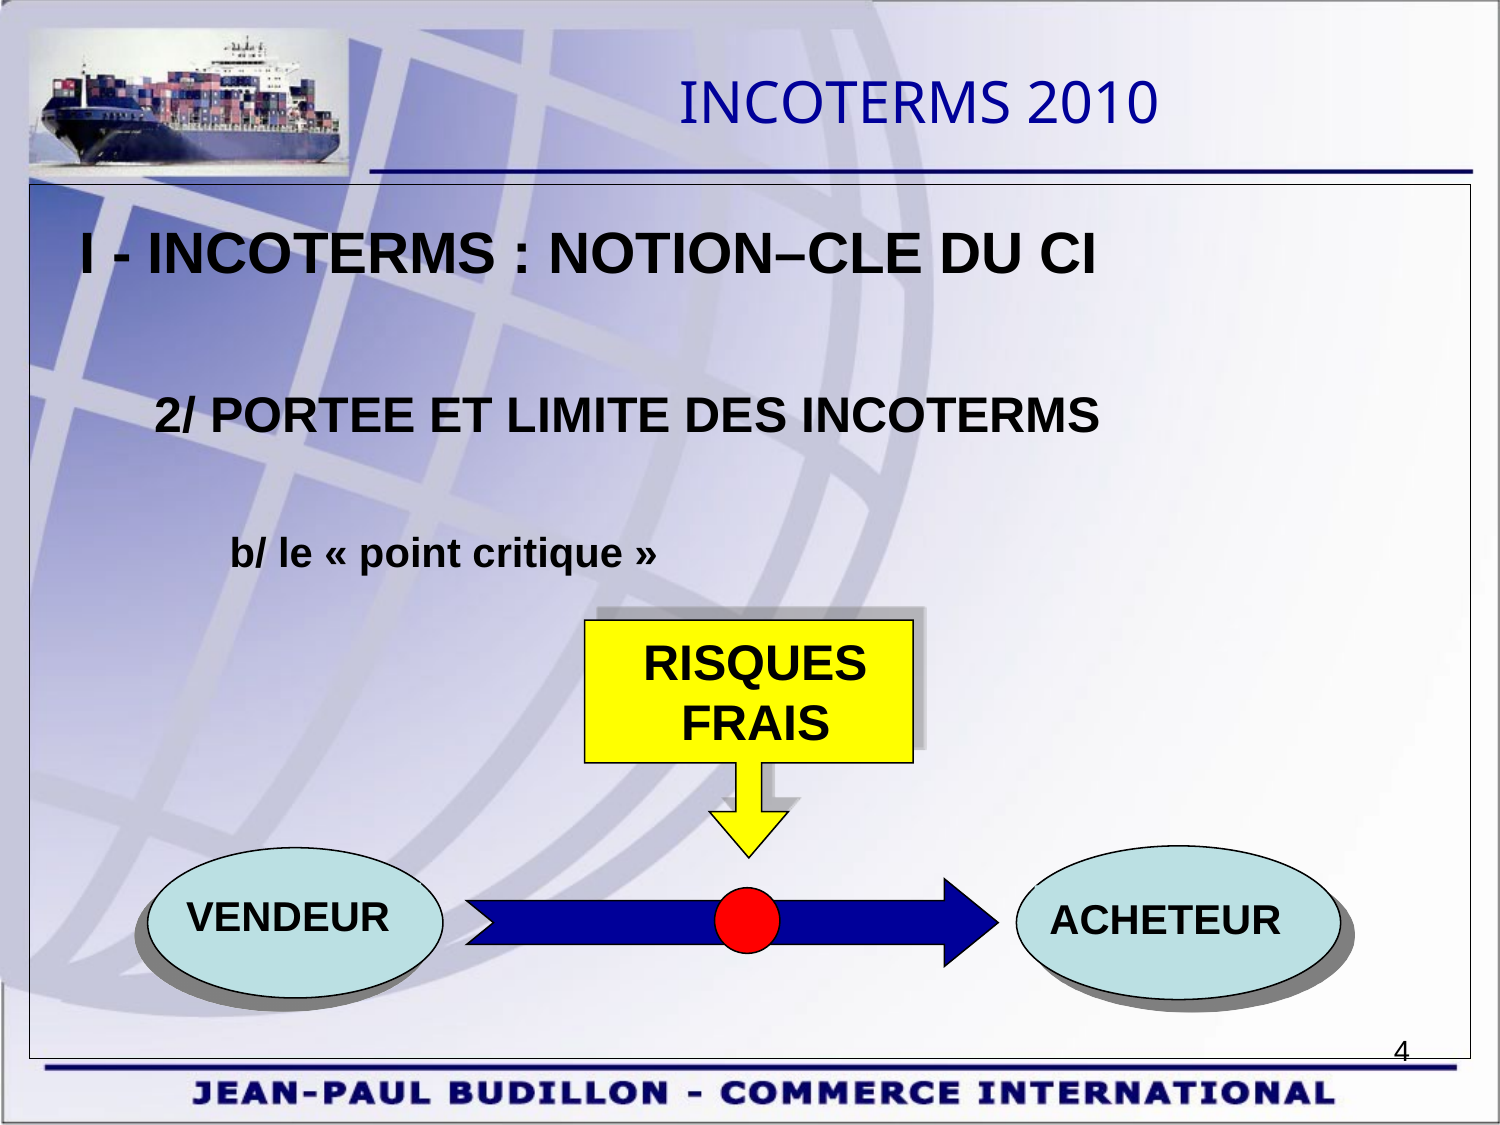

# INCOTERMS 2010
I - INCOTERMS : NOTION–CLE DU CI
2/ PORTEE ET LIMITE DES INCOTERMS
b/ le « point critique »
RISQUES
FRAIS
VENDEUR
ACHETEUR
4